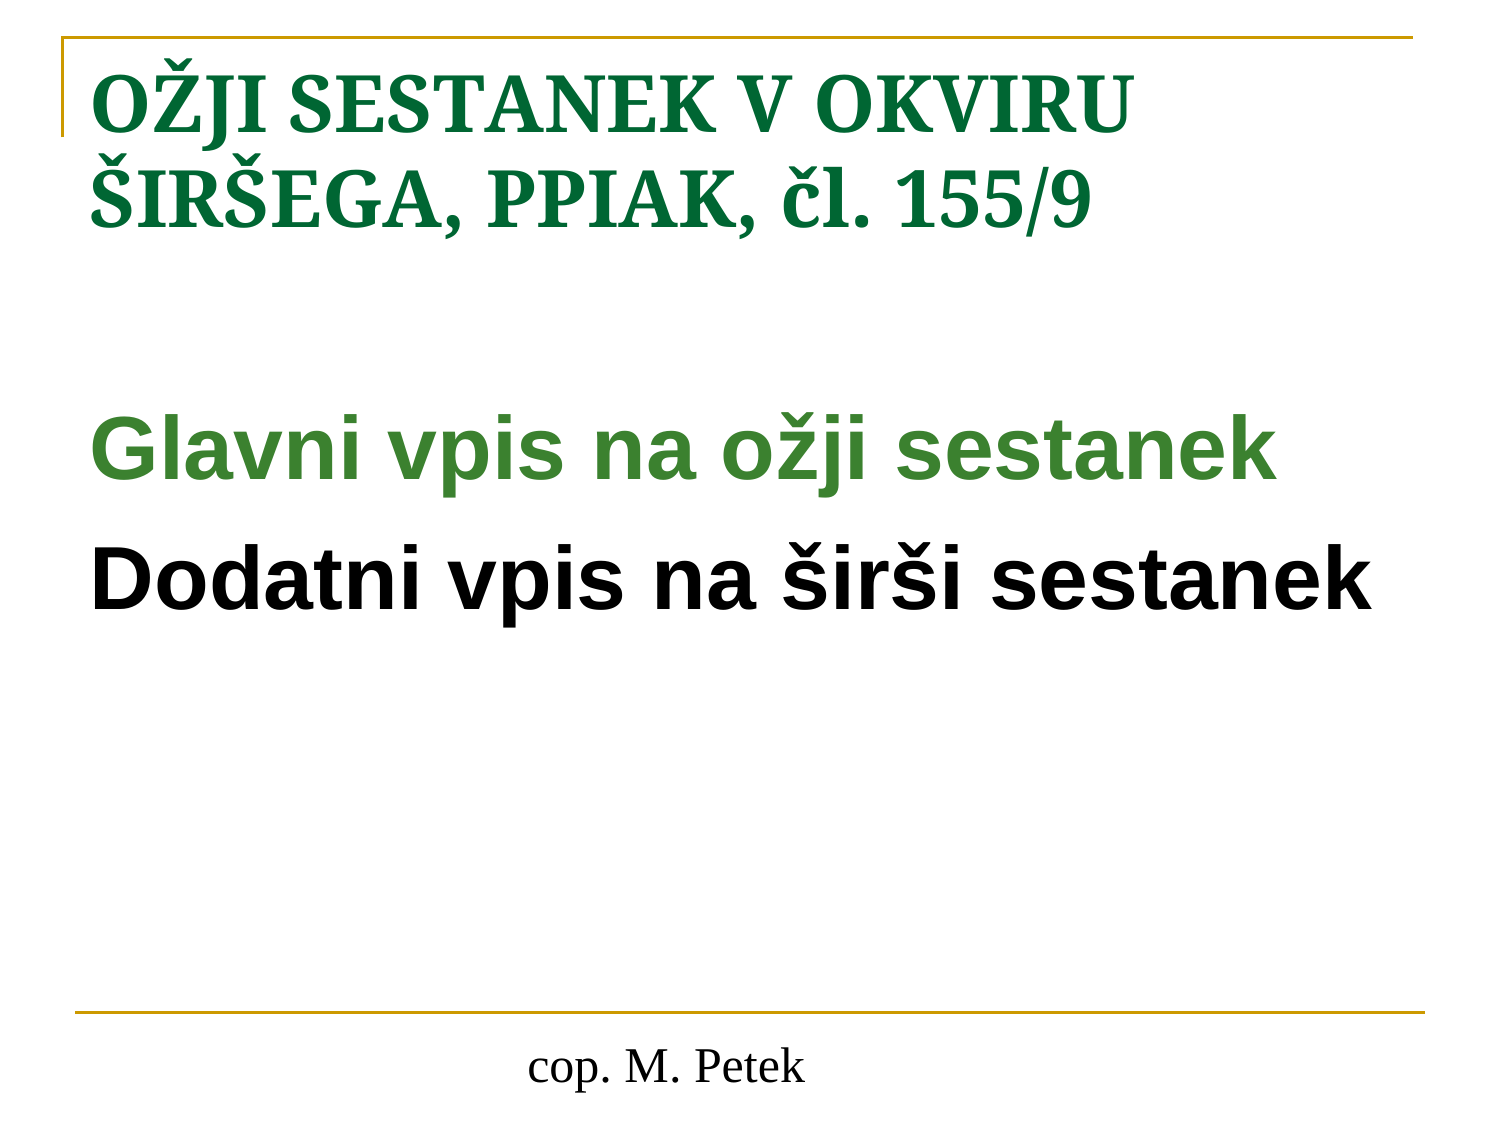

# OŽJI SESTANEK V OKVIRU ŠIRŠEGA, PPIAK, čl. 155/9
Glavni vpis na ožji sestanek
Dodatni vpis na širši sestanek
cop. M. Petek